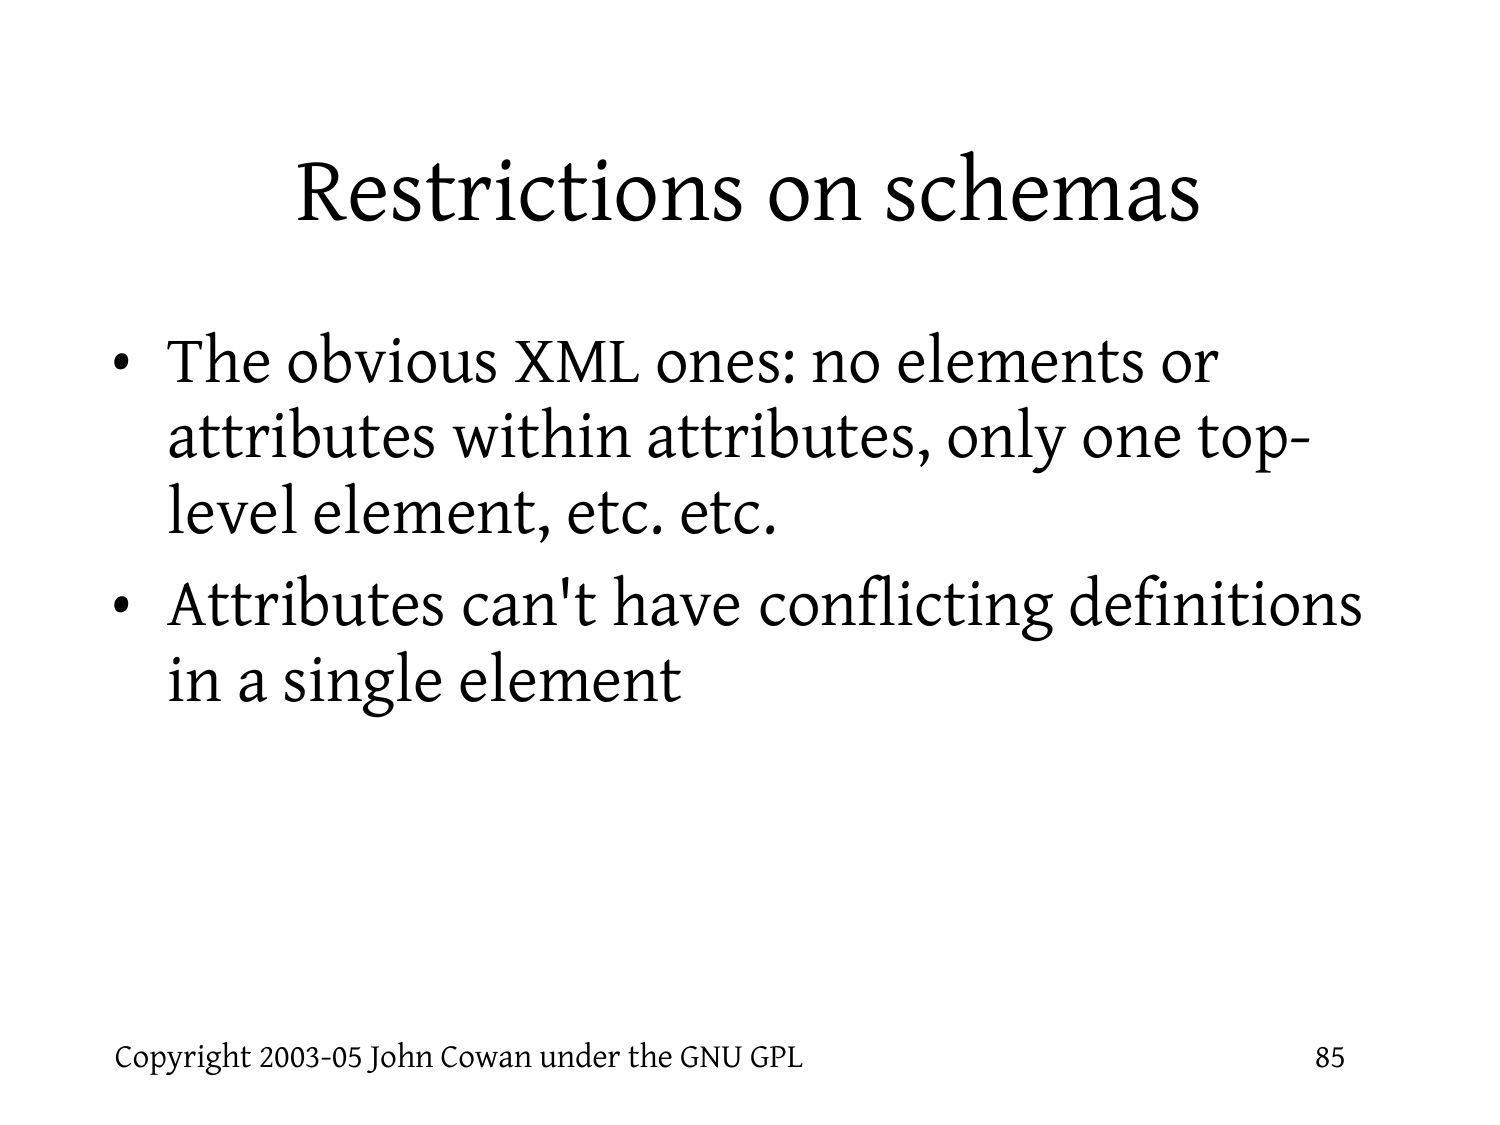

# Restrictions on schemas
The obvious XML ones: no elements or attributes within attributes, only one top-level element, etc. etc.
Attributes can't have conflicting definitions in a single element